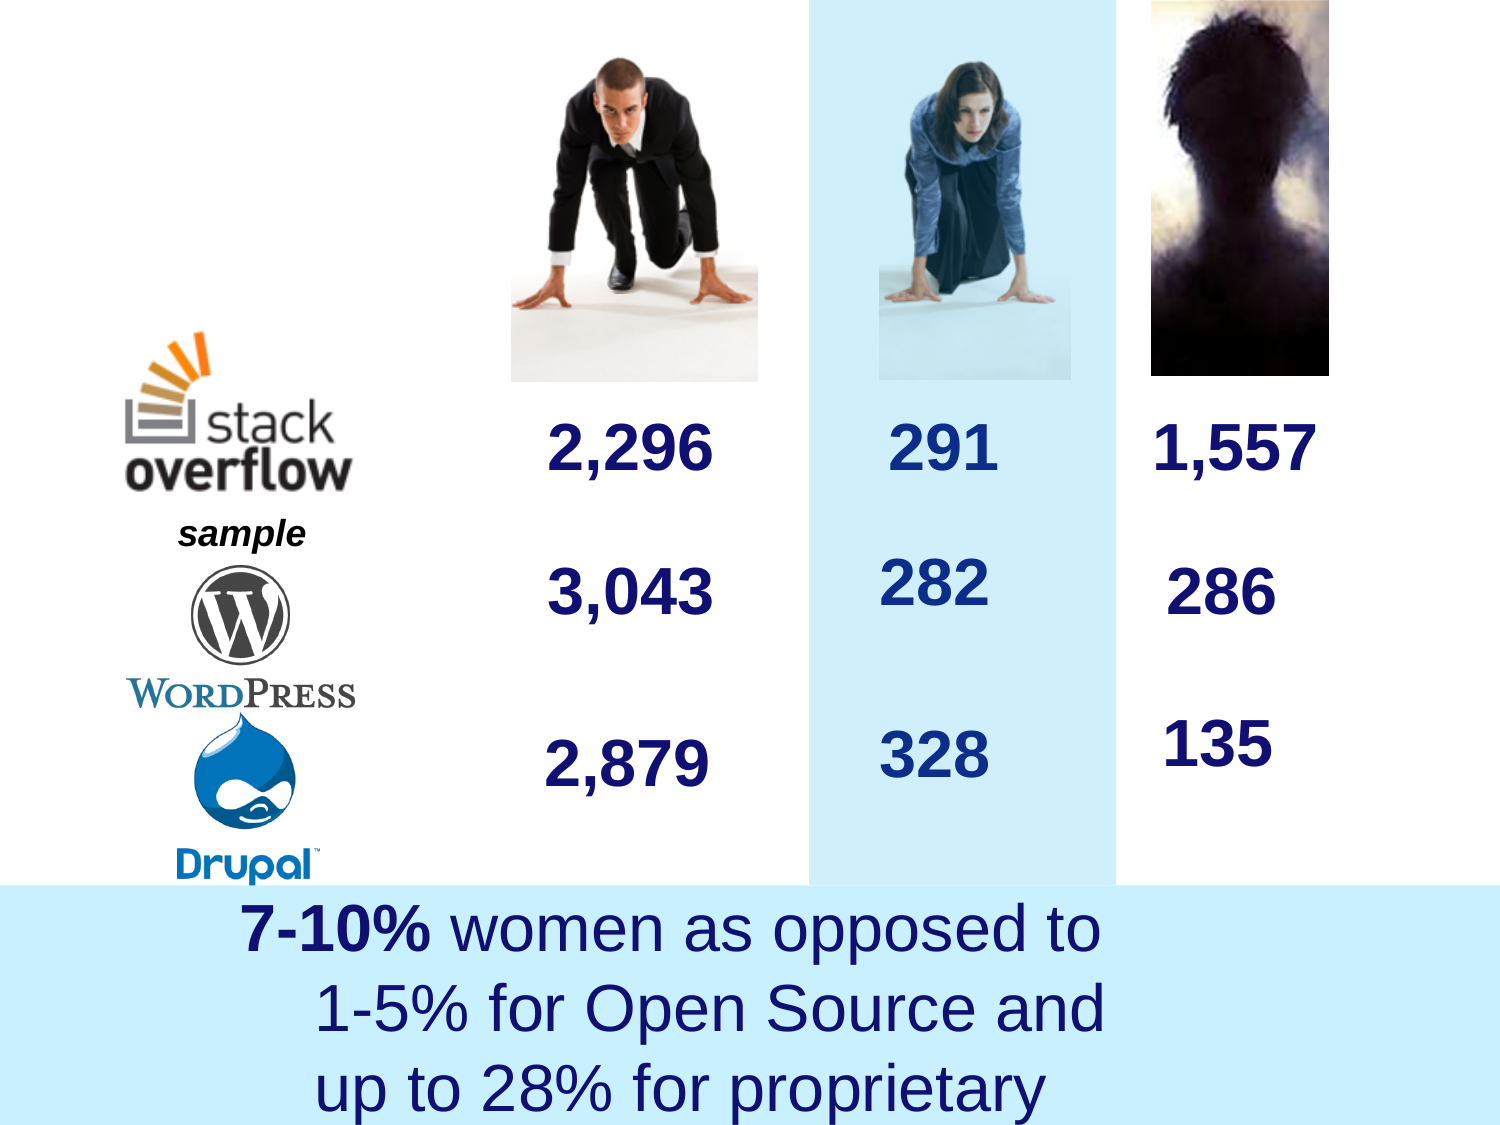

#
sample
2,296
291
1,557
282
3,043
286
135
328
2,879
			7-10% women as opposed to
				1-5% for Open Source and
				up to 28% for proprietary